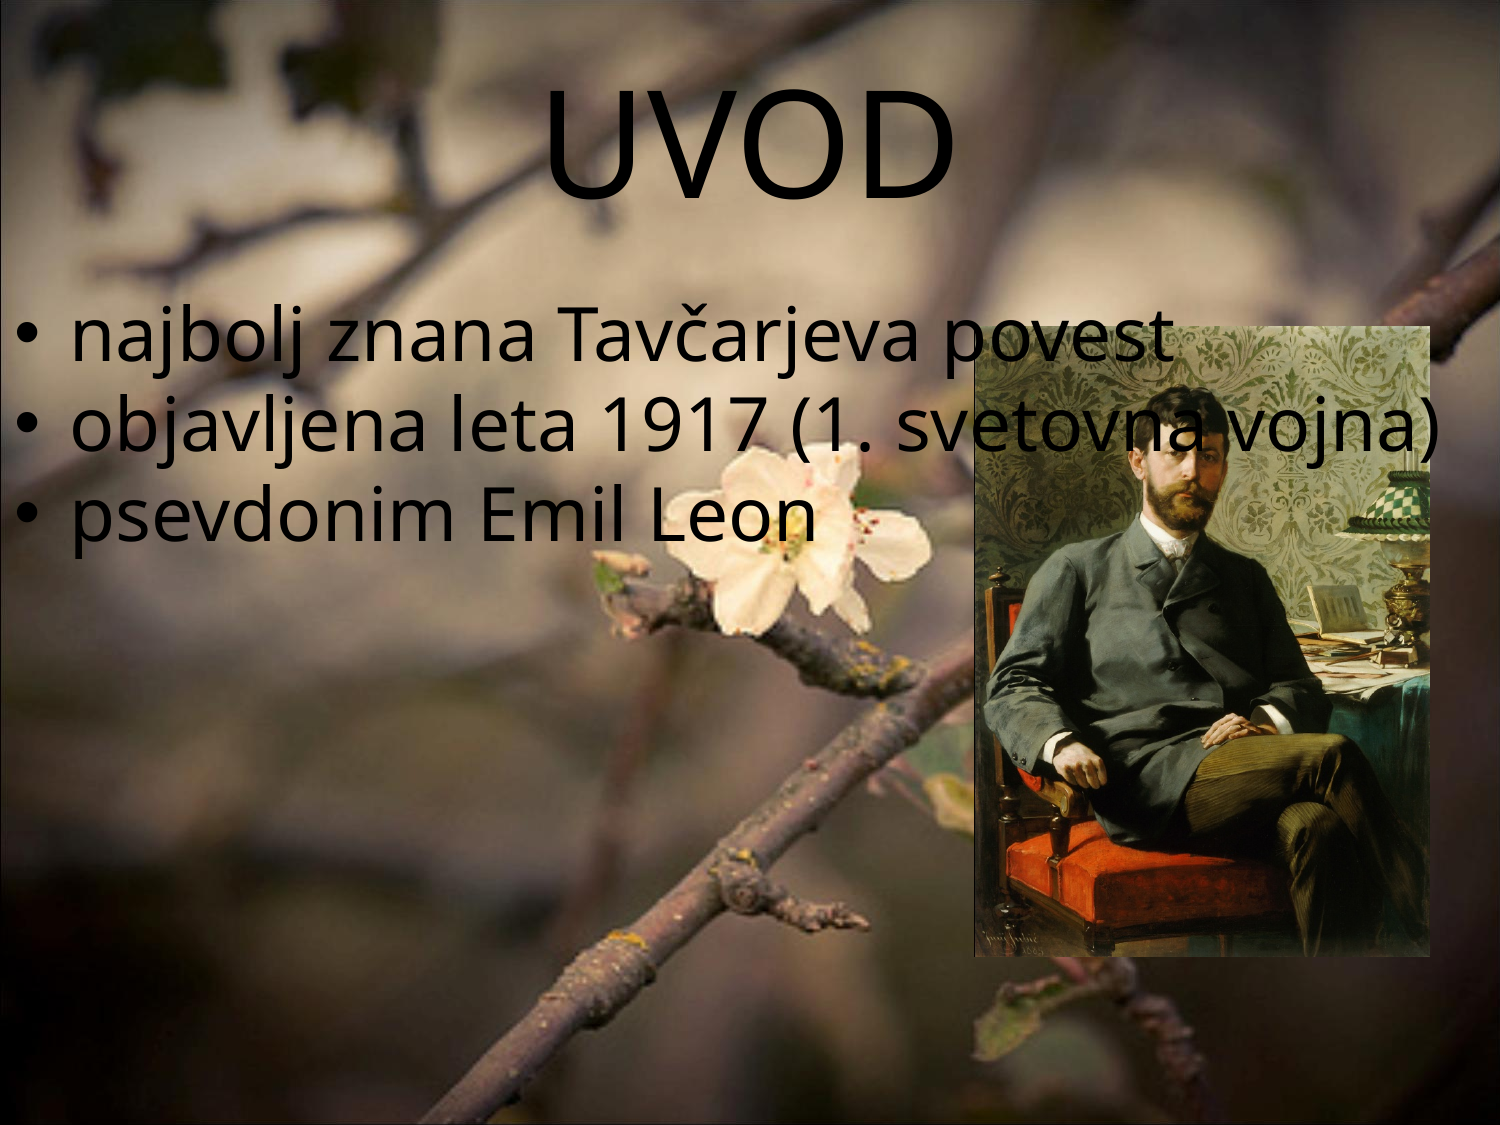

# UVOD
 najbolj znana Tavčarjeva povest
 objavljena leta 1917 (1. svetovna vojna)
 psevdonim Emil Leon